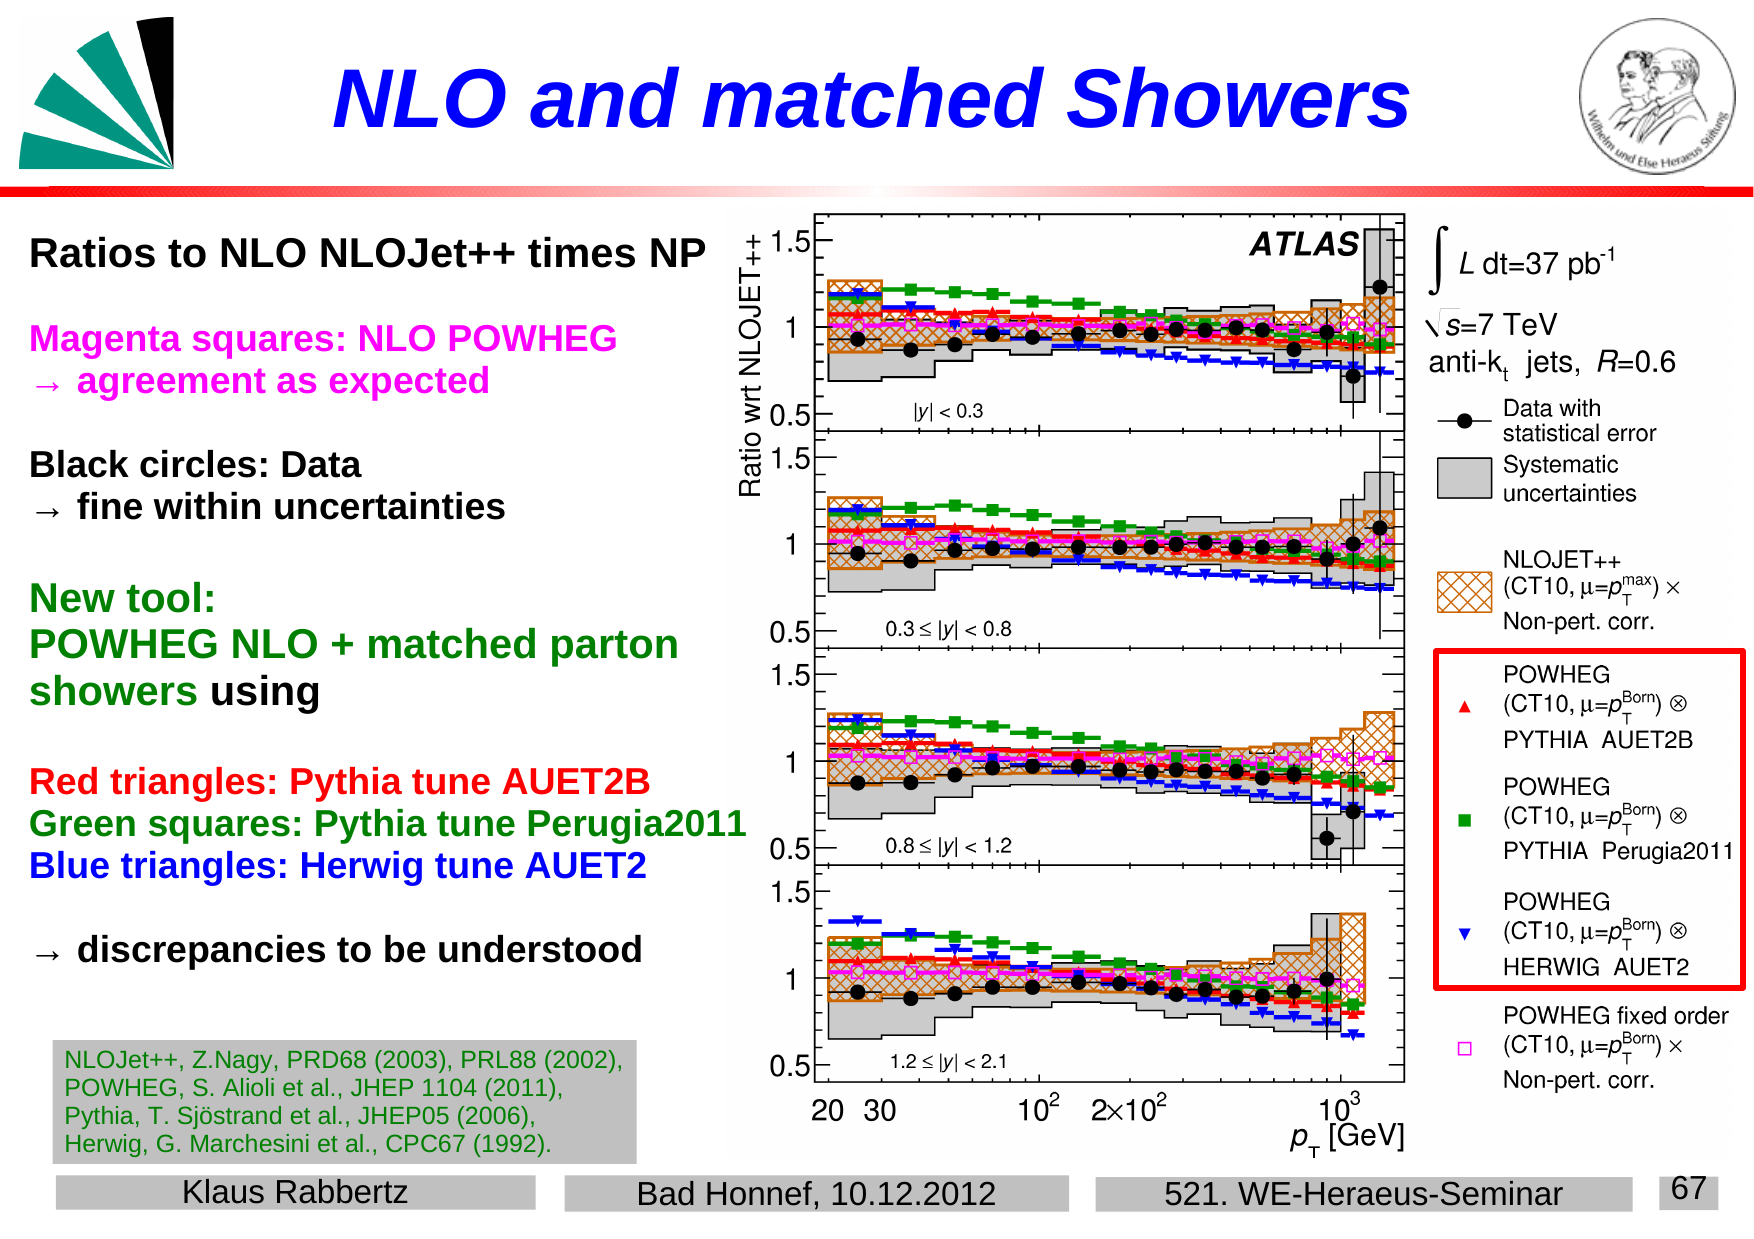

# NLO and matched Showers
Ratios to NLO NLOJet++ times NP
Magenta squares: NLO POWHEG
→ agreement as expected
Black circles: Data
→ fine within uncertainties
New tool:
POWHEG NLO + matched parton
showers using
Red triangles: Pythia tune AUET2B
Green squares: Pythia tune Perugia2011
Blue triangles: Herwig tune AUET2
→ discrepancies to be understood
NLOJet++, Z.Nagy, PRD68 (2003), PRL88 (2002),
POWHEG, S. Alioli et al., JHEP 1104 (2011),
Pythia, T. Sjöstrand et al., JHEP05 (2006),
Herwig, G. Marchesini et al., CPC67 (1992).